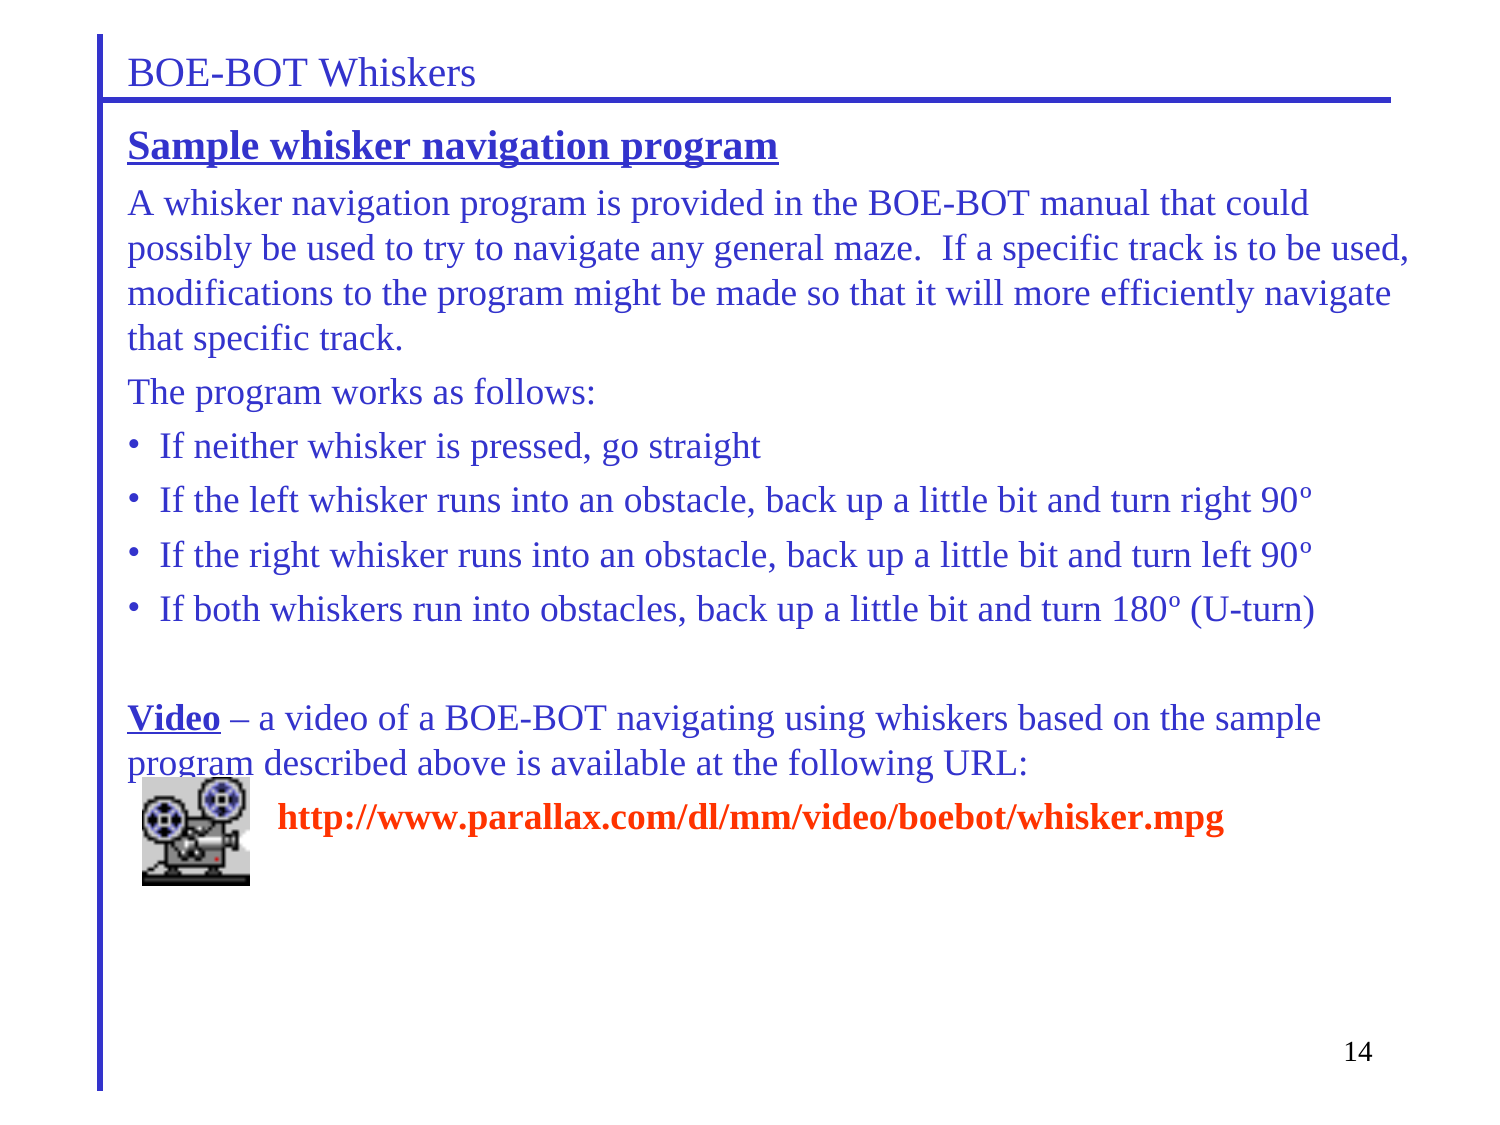

BOE-BOT Whiskers
Sample whisker navigation program
A whisker navigation program is provided in the BOE-BOT manual that could possibly be used to try to navigate any general maze. If a specific track is to be used, modifications to the program might be made so that it will more efficiently navigate that specific track.
The program works as follows:
 If neither whisker is pressed, go straight
 If the left whisker runs into an obstacle, back up a little bit and turn right 90º
 If the right whisker runs into an obstacle, back up a little bit and turn left 90º
 If both whiskers run into obstacles, back up a little bit and turn 180º (U-turn)
Video – a video of a BOE-BOT navigating using whiskers based on the sample program described above is available at the following URL:
		http://www.parallax.com/dl/mm/video/boebot/whisker.mpg